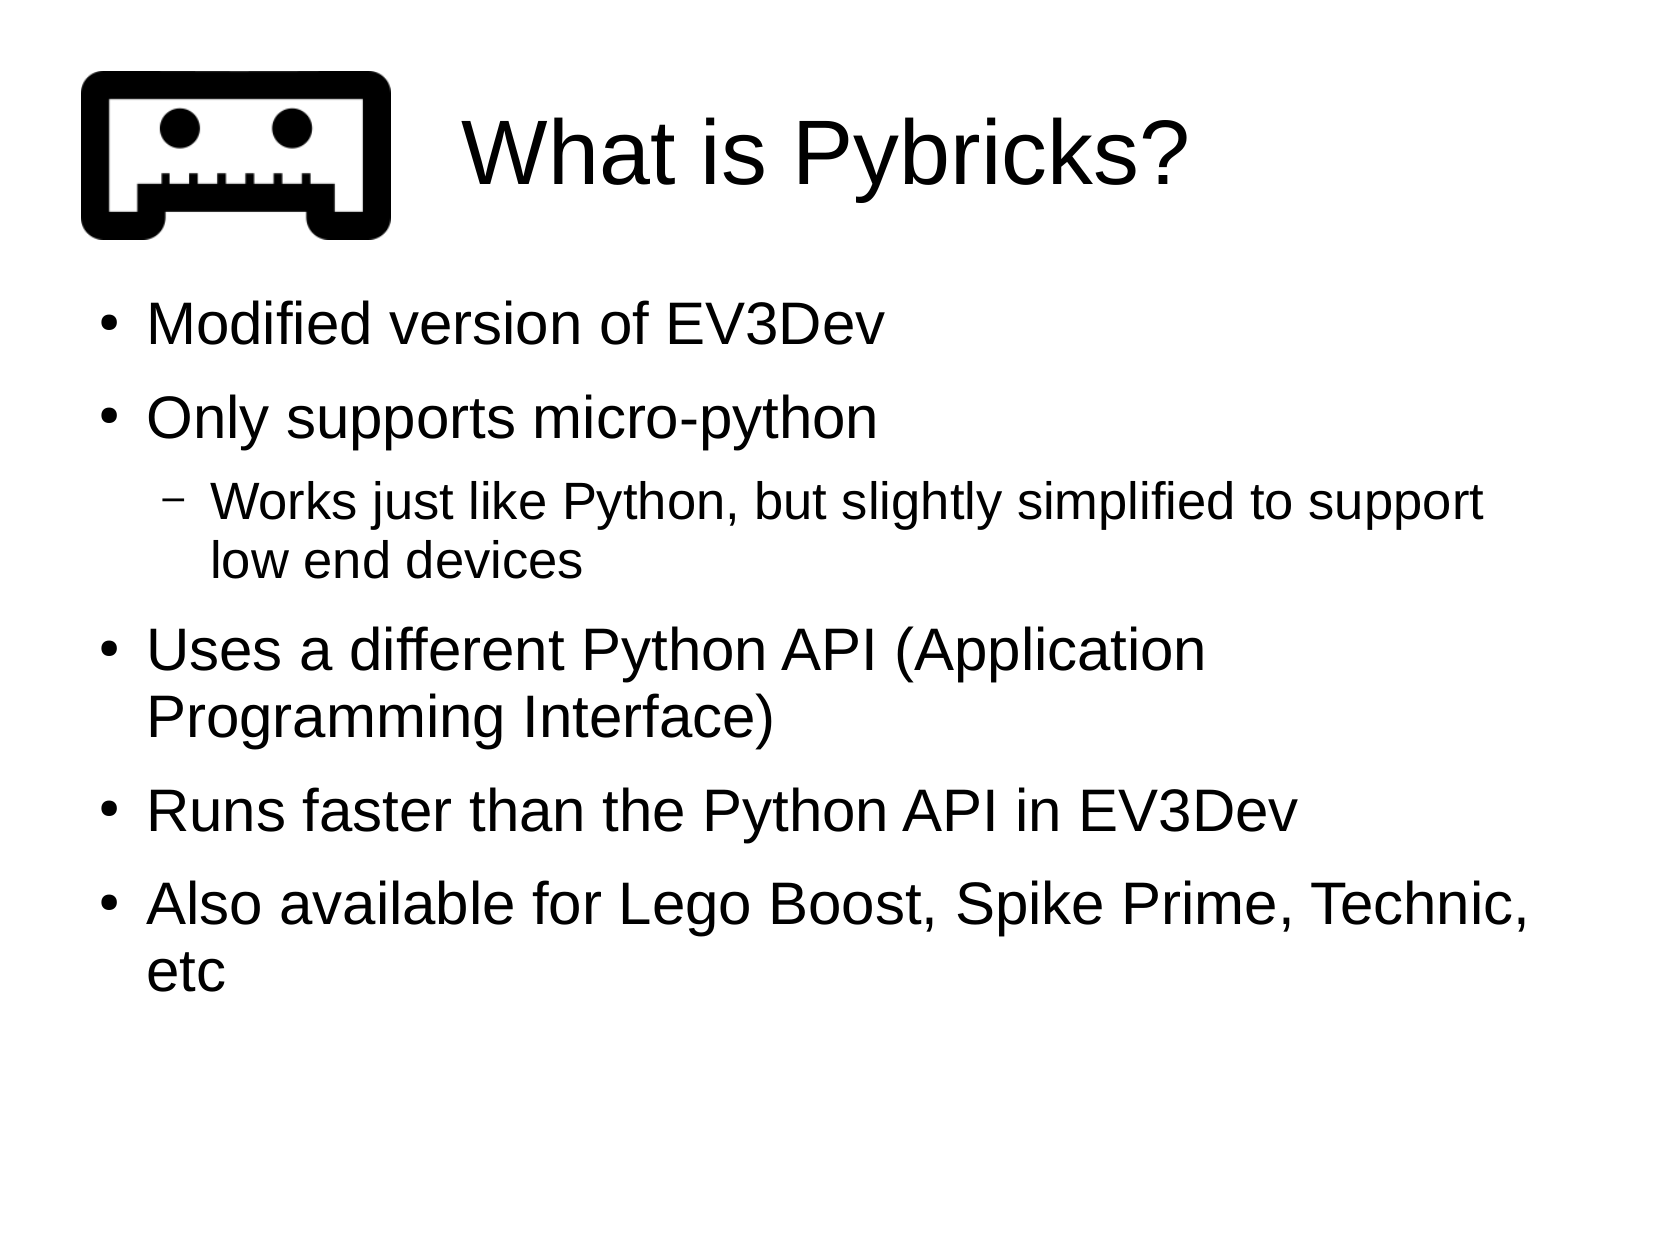

# What is Pybricks?
Modified version of EV3Dev
Only supports micro-python
Works just like Python, but slightly simplified to support low end devices
Uses a different Python API (Application Programming Interface)
Runs faster than the Python API in EV3Dev
Also available for Lego Boost, Spike Prime, Technic, etc